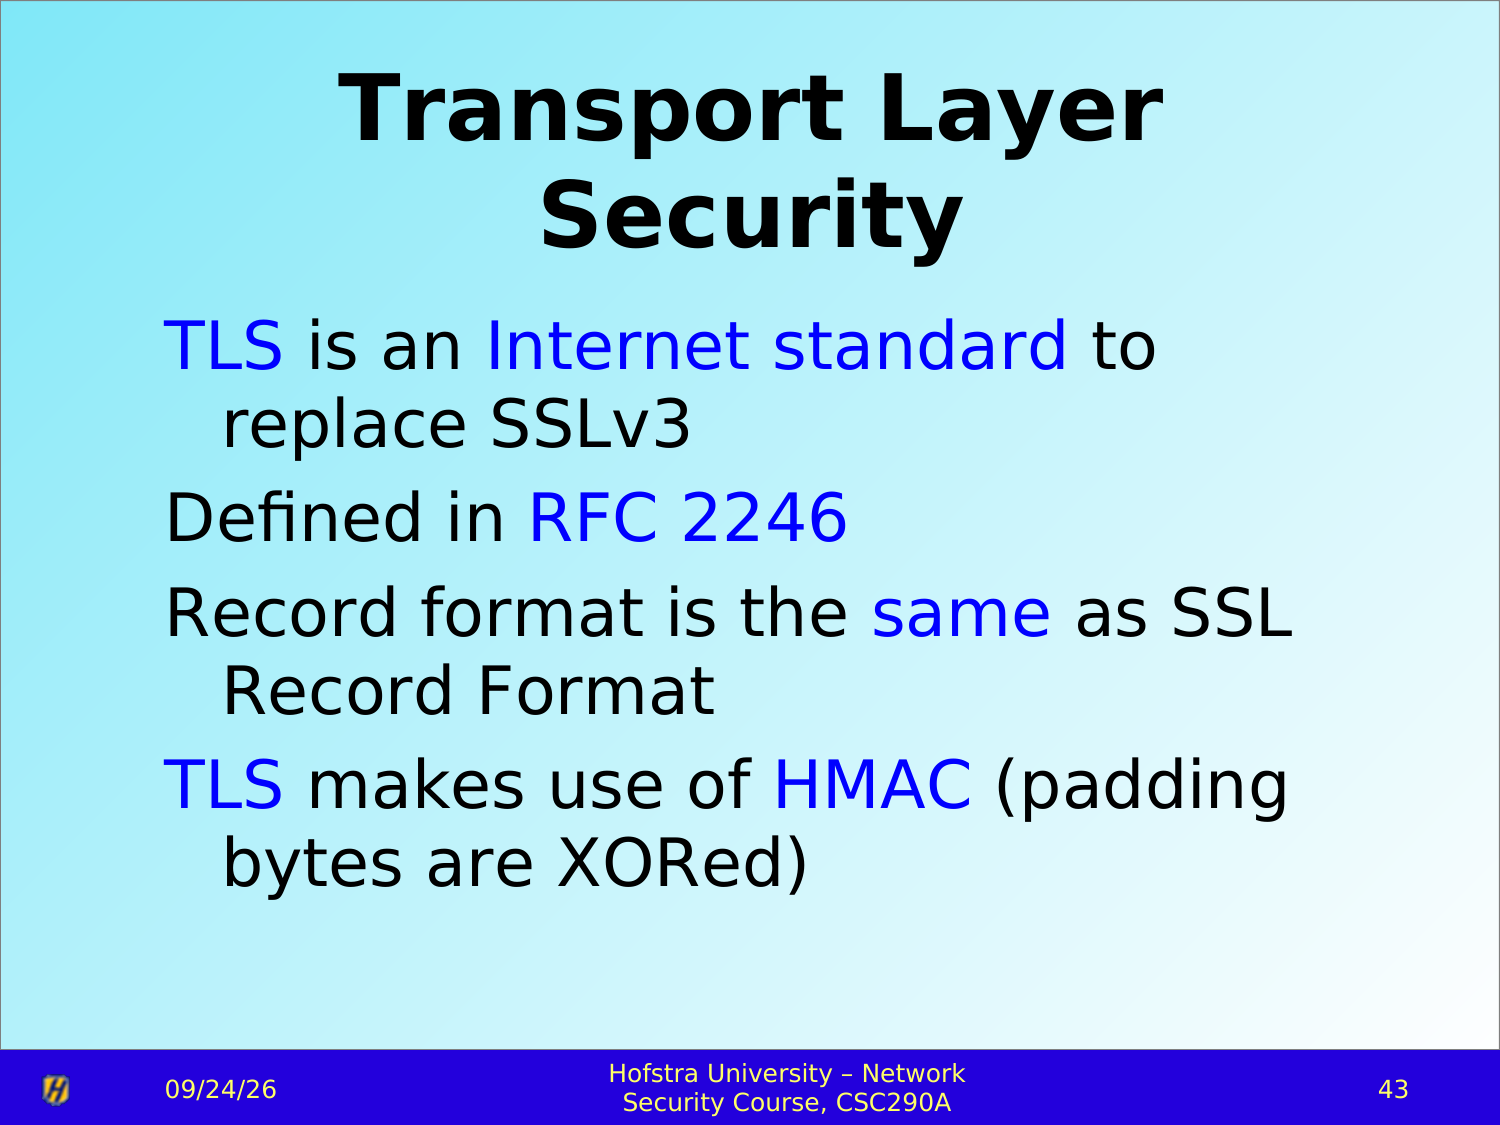

# Transport Layer Security
TLS is an Internet standard to replace SSLv3
Defined in RFC 2246
Record format is the same as SSL Record Format
TLS makes use of HMAC (padding bytes are XORed)
43